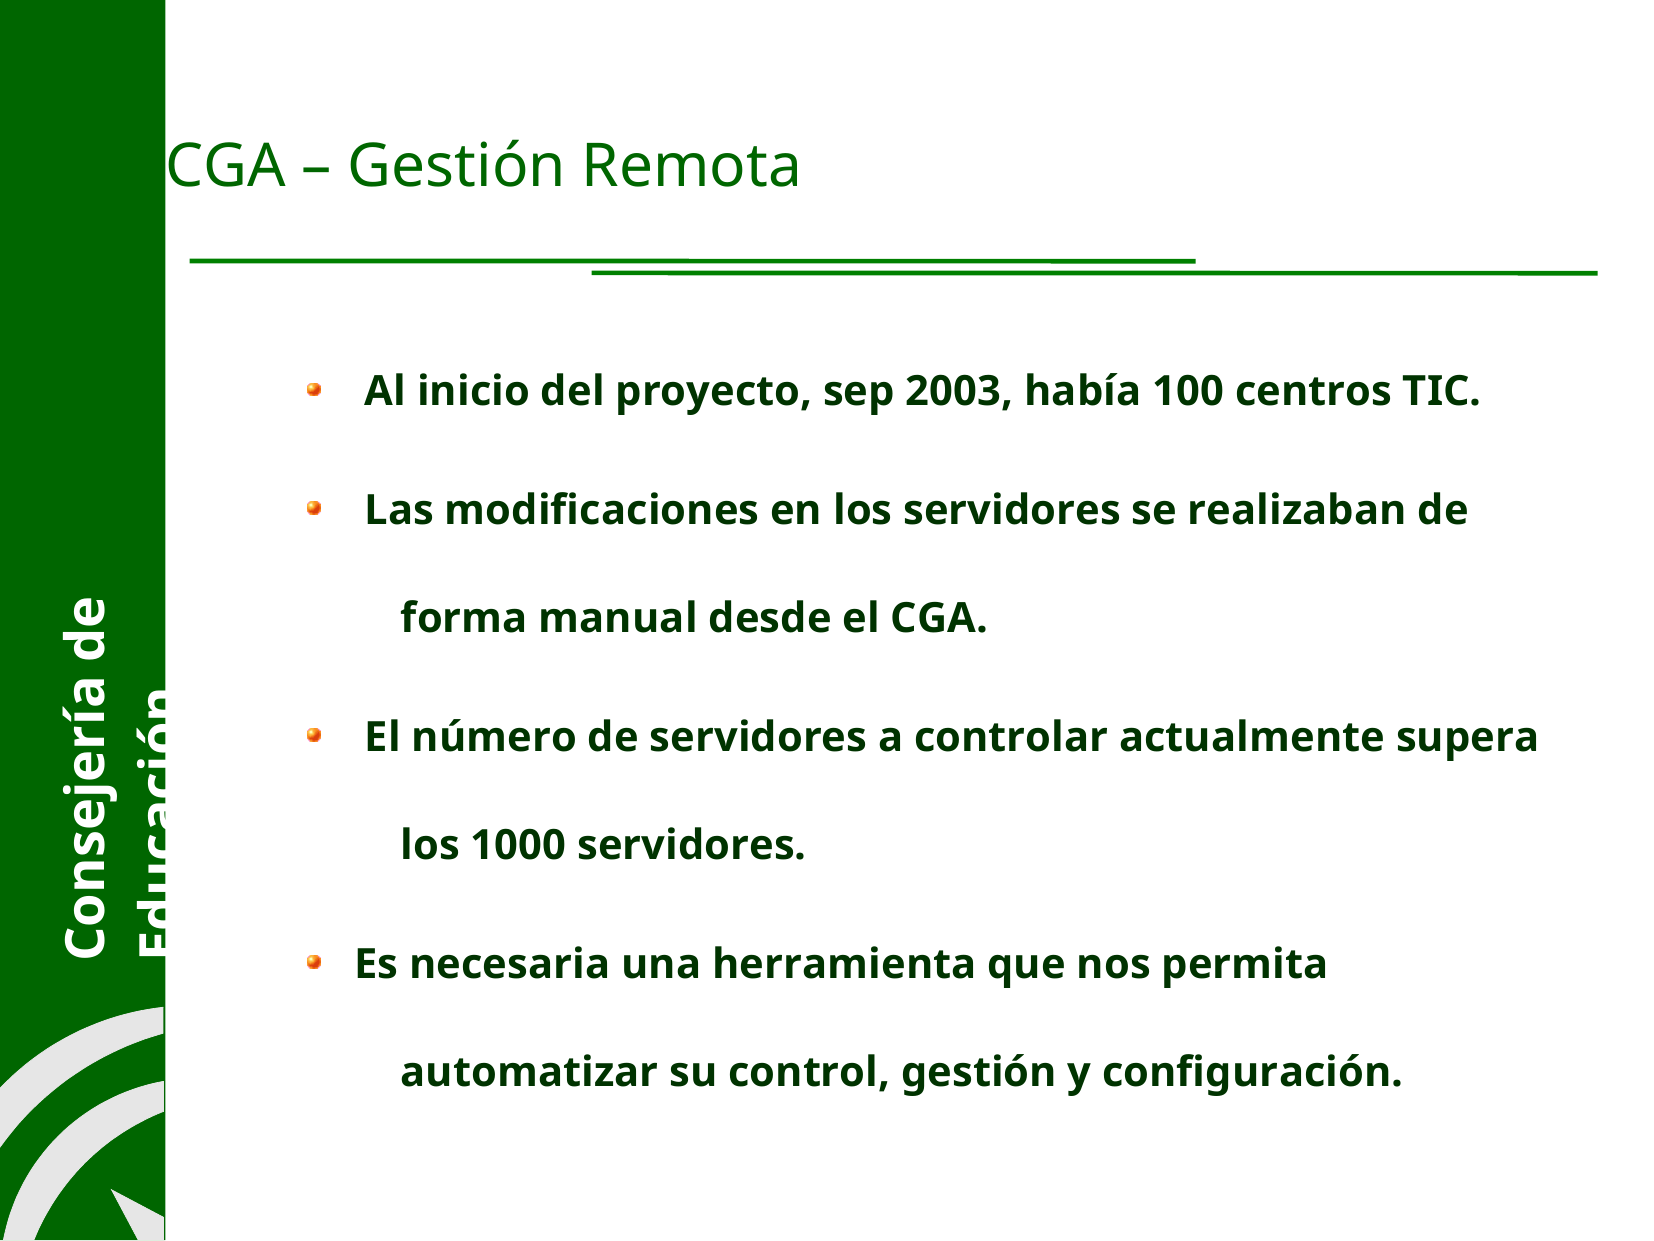

CGA – Gestión Remota
# Al inicio del proyecto, sep 2003, había 100 centros TIC.
 Las modificaciones en los servidores se realizaban de forma manual desde el CGA.
 El número de servidores a controlar actualmente supera los 1000 servidores.
Es necesaria una herramienta que nos permita automatizar su control, gestión y configuración.